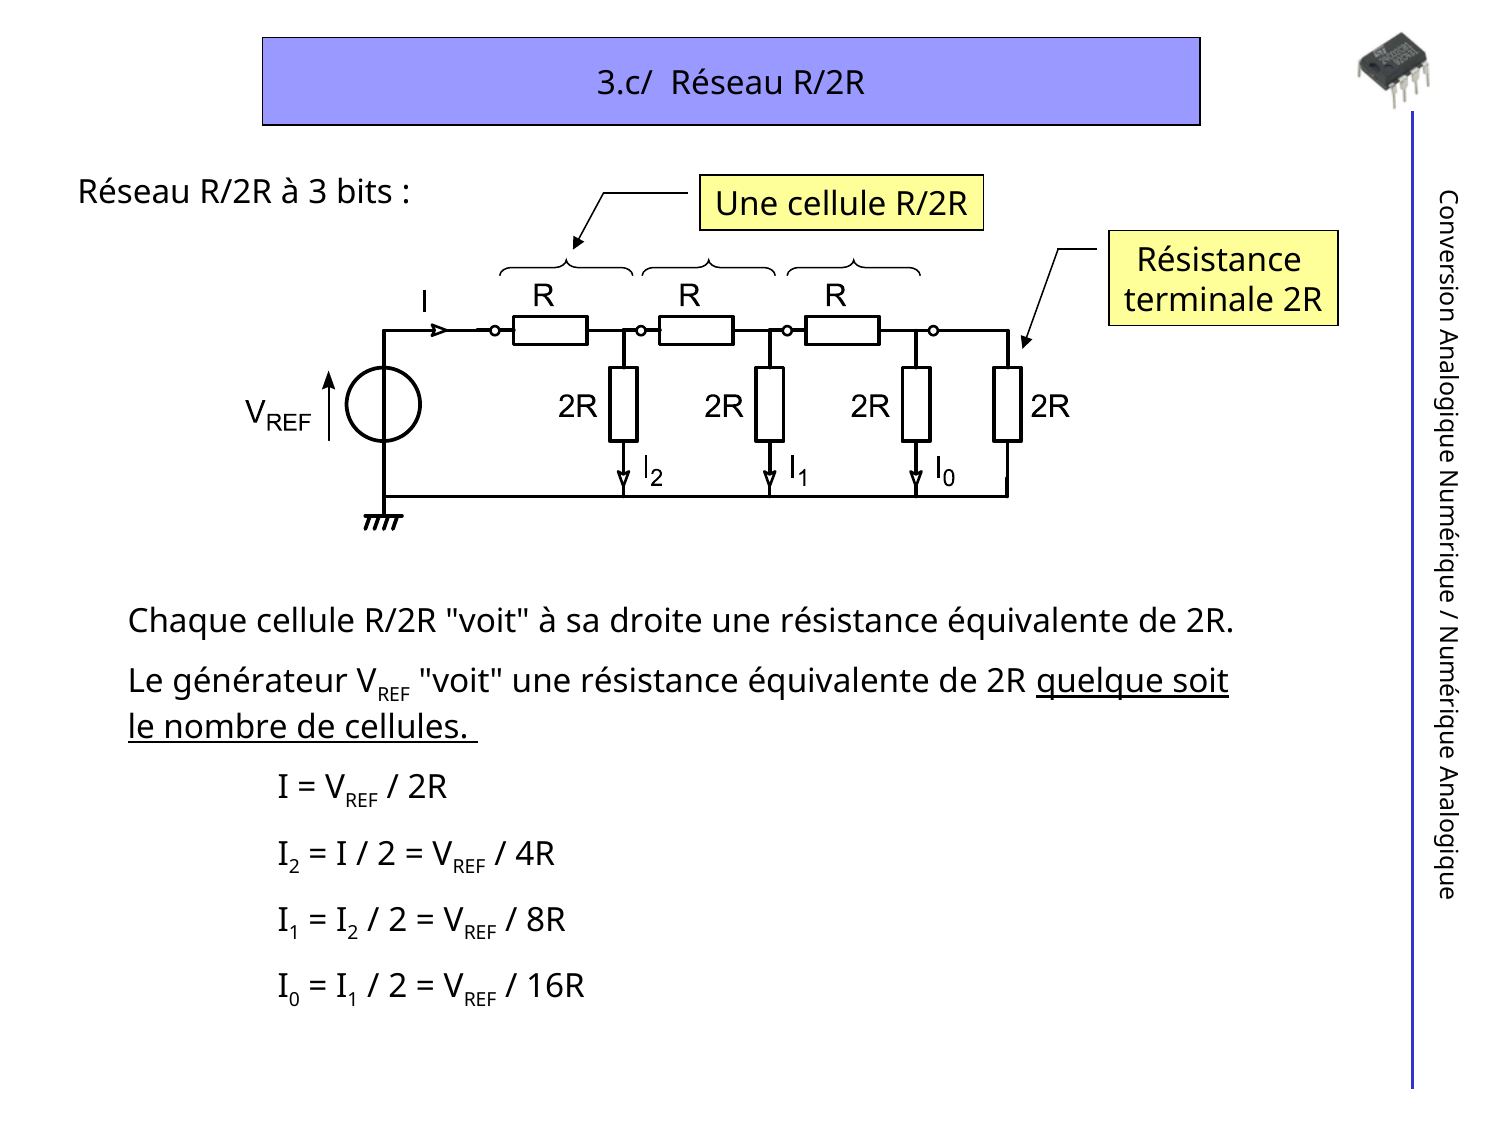

# 3.c/ Réseau R/2R
Réseau R/2R à 3 bits :
Une cellule R/2R
Conversion Analogique Numérique / Numérique Analogique
Résistance
terminale 2R
Chaque cellule R/2R "voit" à sa droite une résistance équivalente de 2R.
Le générateur VREF "voit" une résistance équivalente de 2R quelque soit
le nombre de cellules.
	I = VREF / 2R
	I2 = I / 2 = VREF / 4R
	I1 = I2 / 2 = VREF / 8R
	I0 = I1 / 2 = VREF / 16R